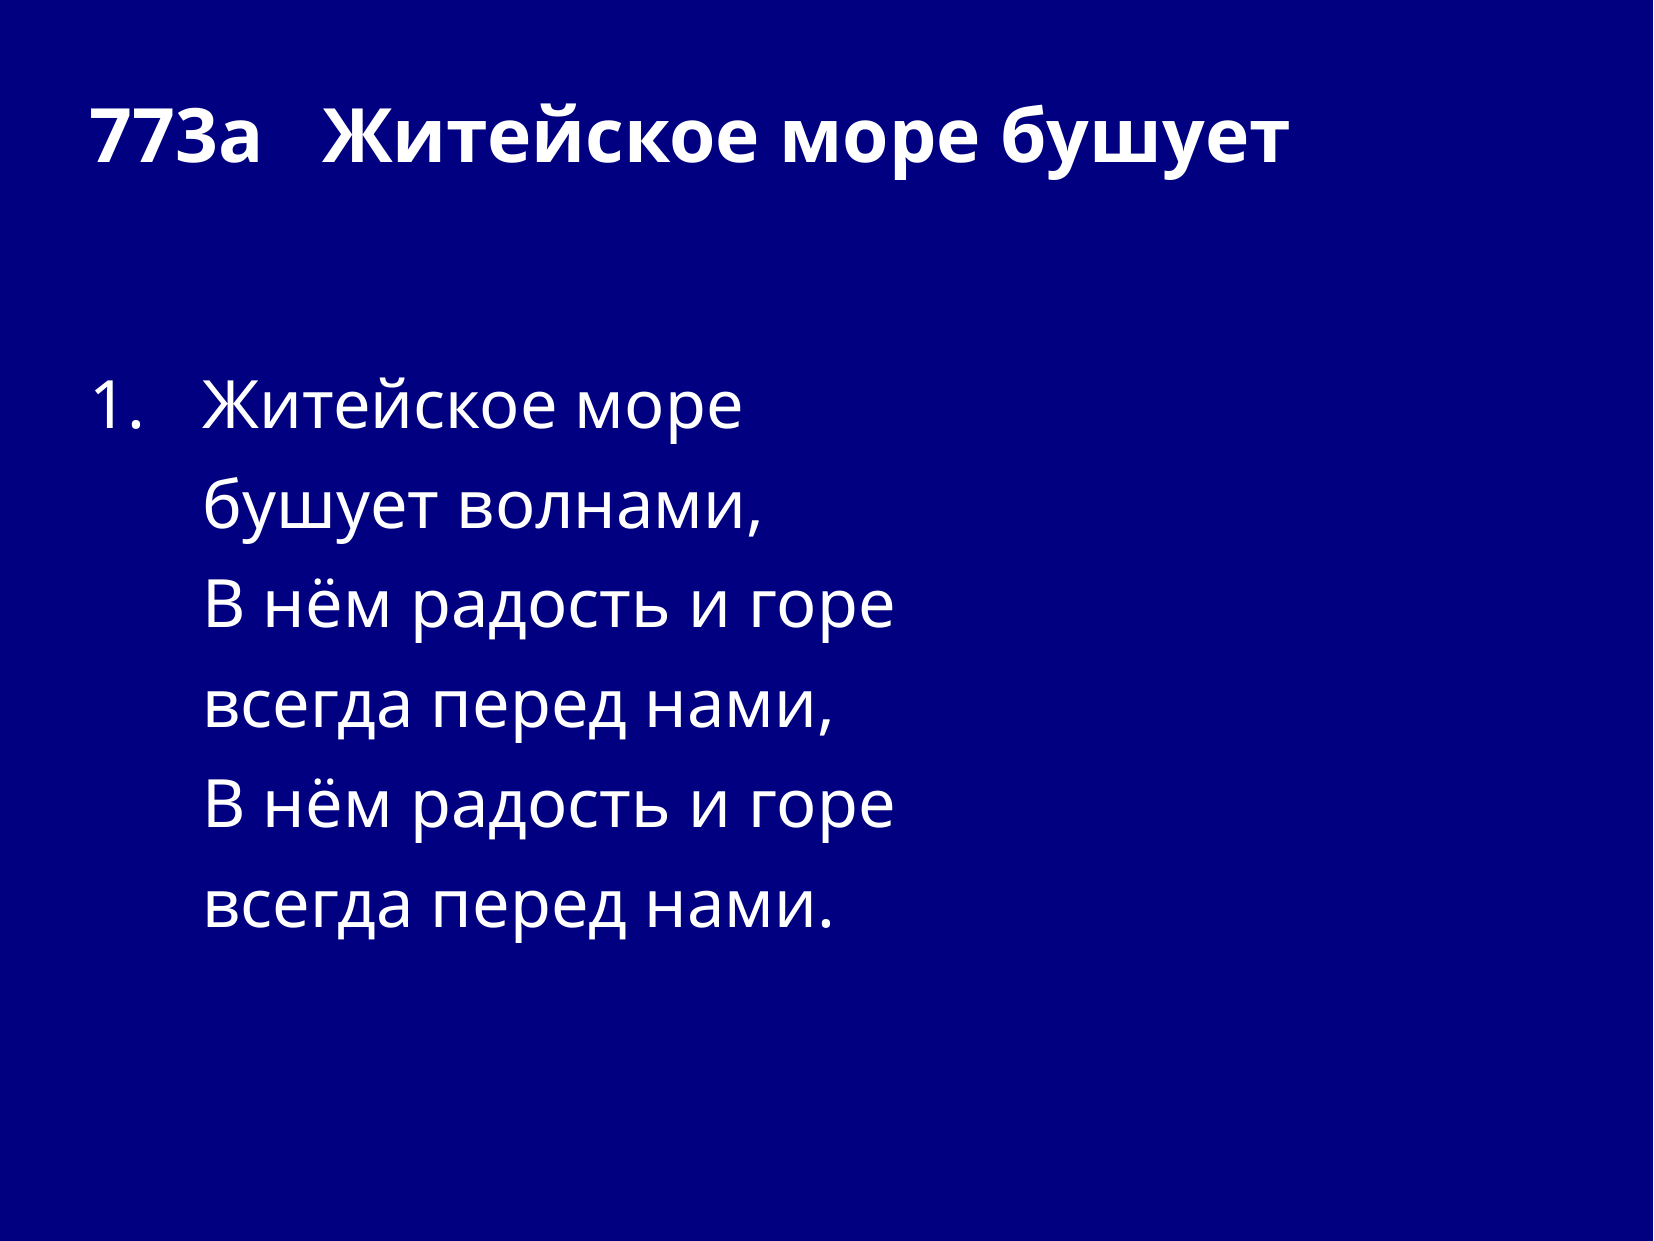

773а Житейское море бушует
1.	Житейское море
	бушует волнами,
	В нём радость и горе
	всегда перед нами,
	В нём радость и горе
	всегда перед нами.